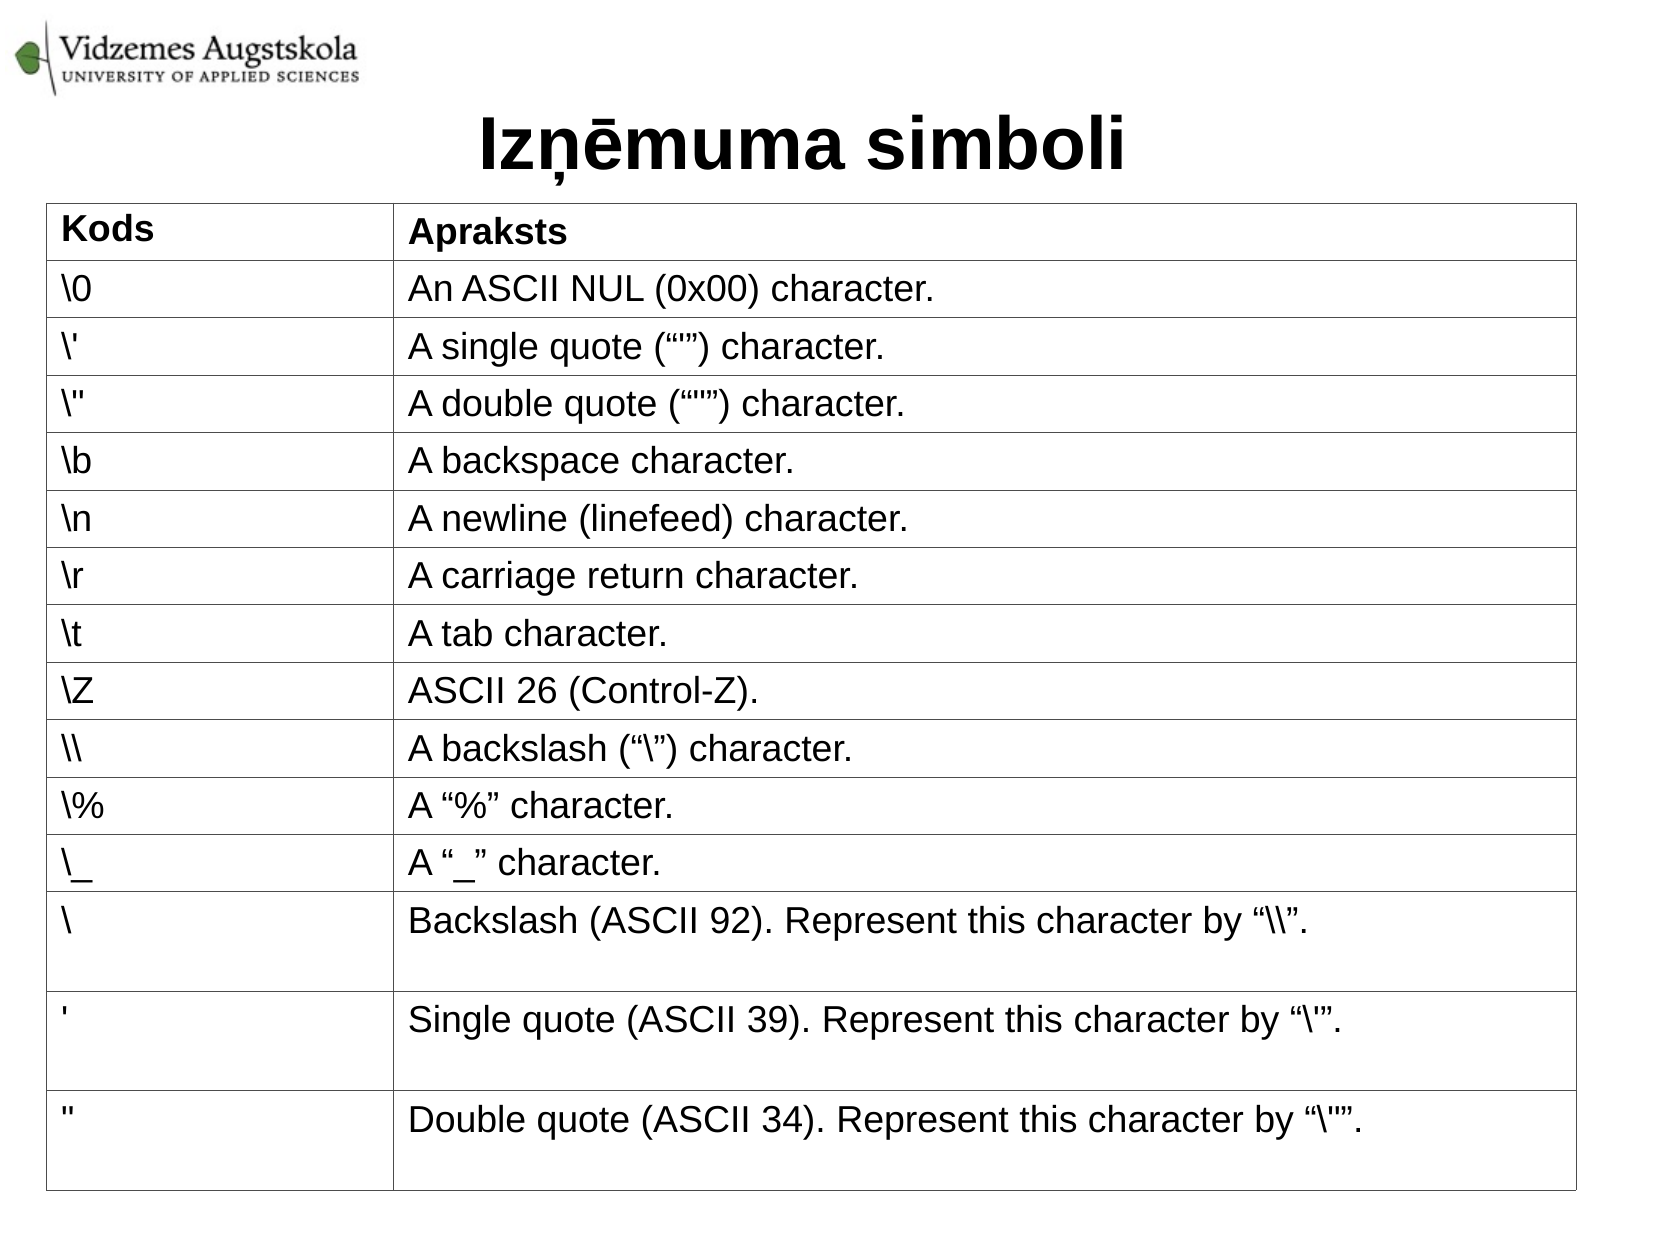

# Izņēmuma simboli
| Kods | Apraksts |
| --- | --- |
| \0 | An ASCII NUL (0x00) character. |
| \' | A single quote (“'”) character. |
| \" | A double quote (“"”) character. |
| \b | A backspace character. |
| \n | A newline (linefeed) character. |
| \r | A carriage return character. |
| \t | A tab character. |
| \Z | ASCII 26 (Control-Z). |
| \\ | A backslash (“\”) character. |
| \% | A “%” character. |
| \\_ | A “\_” character. |
| \ | Backslash (ASCII 92). Represent this character by “\\”. |
| ' | Single quote (ASCII 39). Represent this character by “\'”. |
| " | Double quote (ASCII 34). Represent this character by “\"”. |